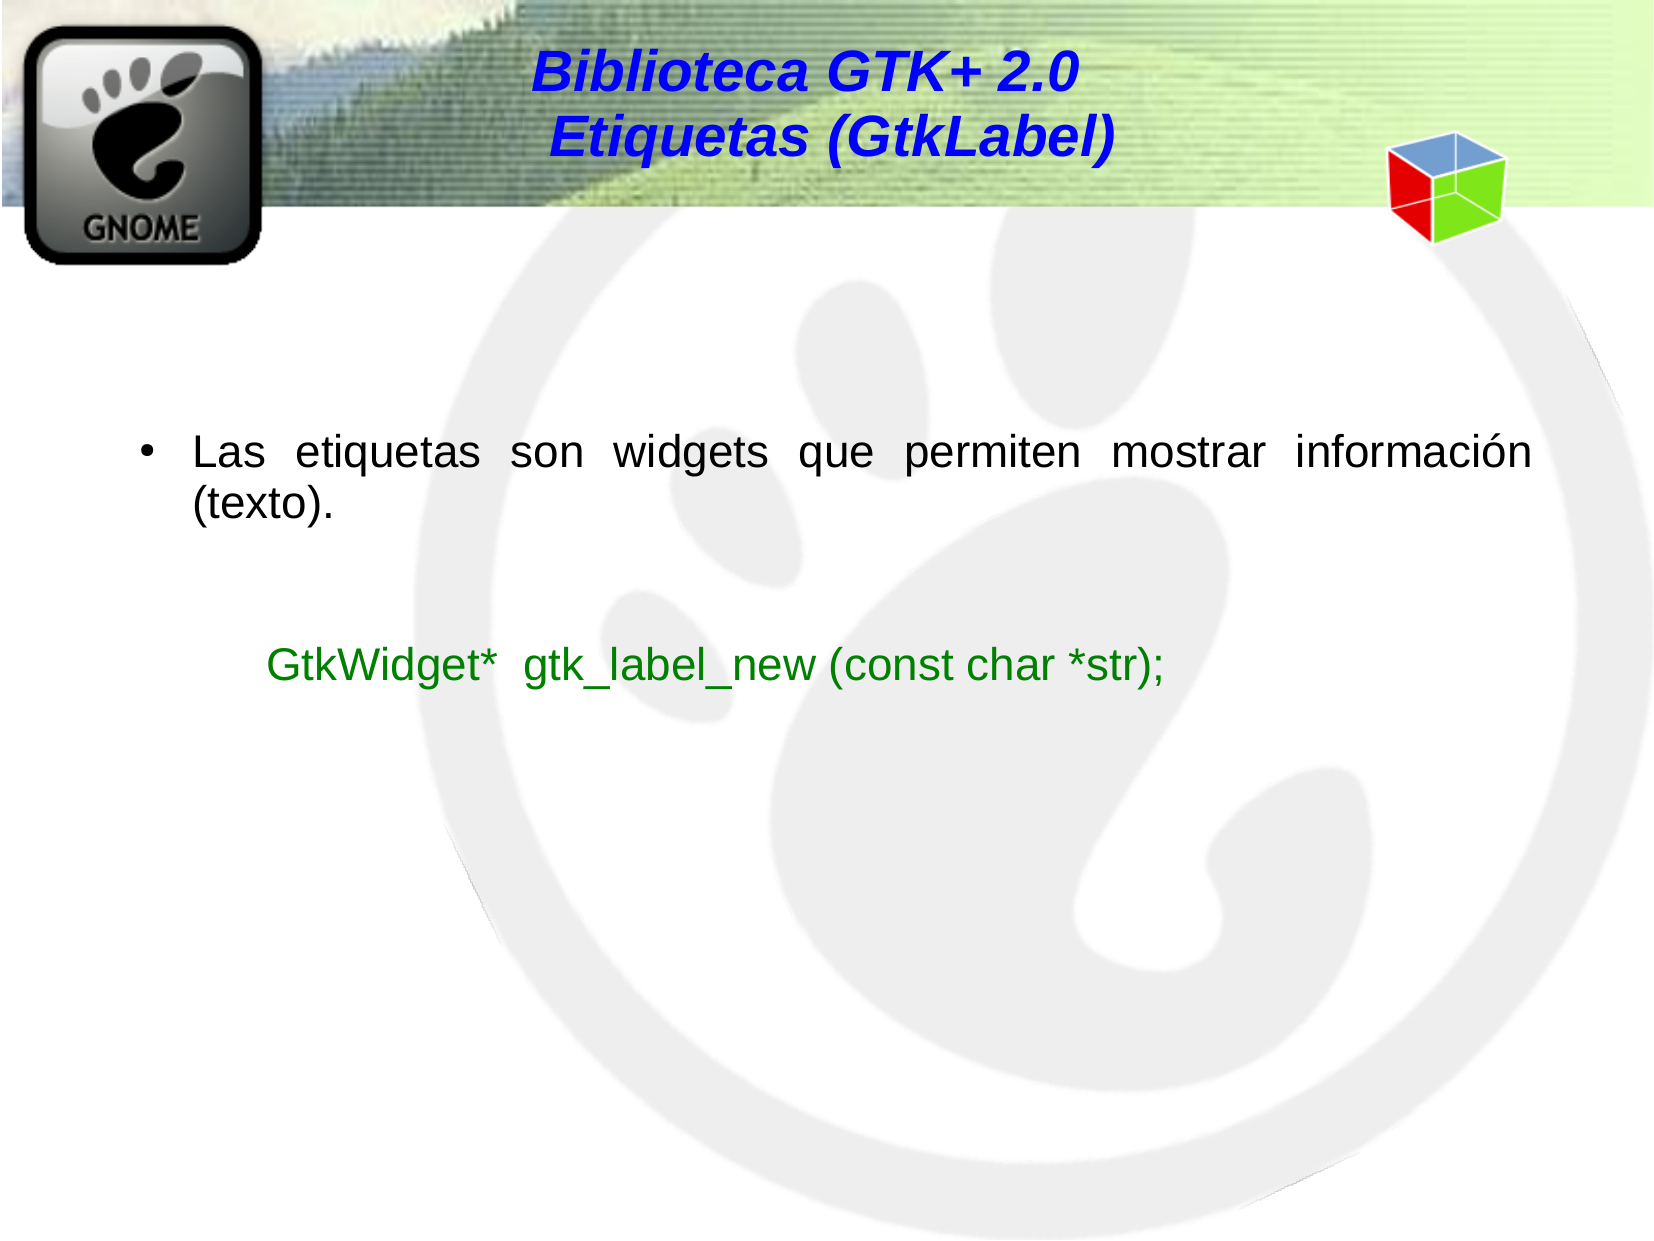

# Biblioteca GTK+ 2.0 Etiquetas (GtkLabel)
Las etiquetas son widgets que permiten mostrar información (texto).
 	GtkWidget* gtk_label_new (const char *str);